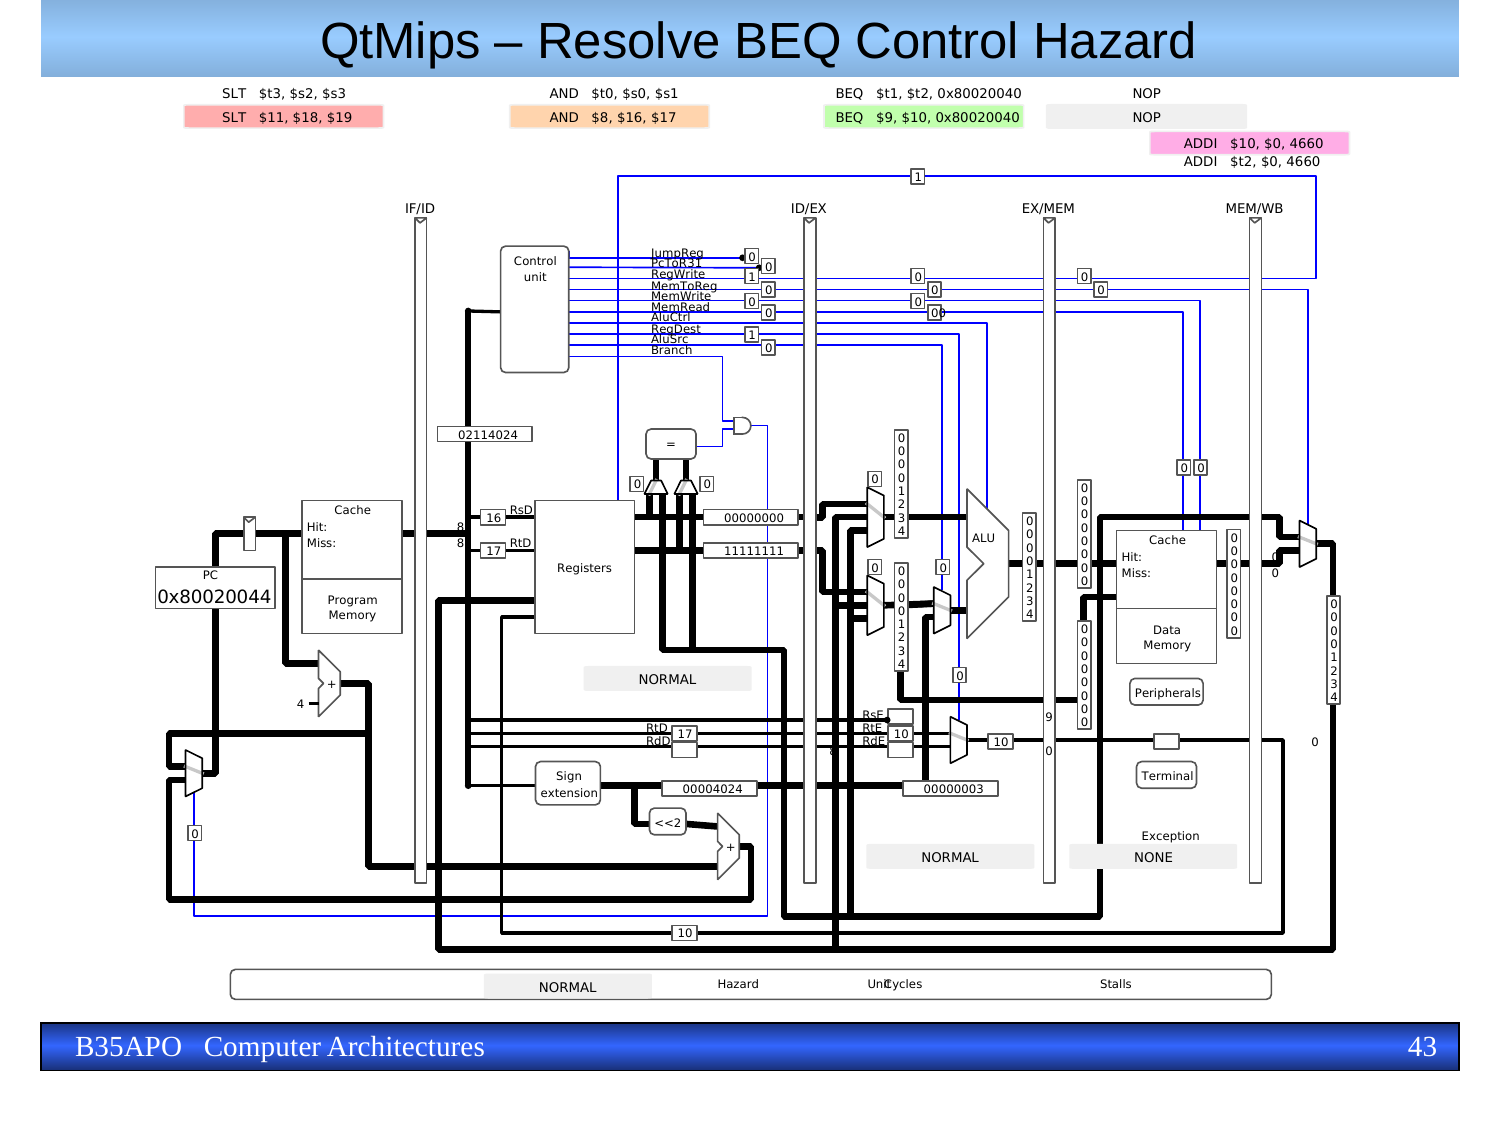

# QtMips – Resolve BEQ Control Hazard
SLT $t3, $s2, $s3
AND $t0, $s0, $s1
BEQ $t1, $t2, 0x80020040
NOP
SLT $11, $18, $19
AND $8, $16, $17
BEQ $9, $10, 0x80020040
NOP
ADDI $10, $0, 4660
ADDI $t2, $0, 4660
1
IF/ID
ID/EX
EX/MEM
MEM/WB
JumpReg
0
Control
PcToR31
0
RegWrite
1
0
0
unit
MemToReg
0
0
0
MemWrite
0
0
MemRead
0
00
AluCtrl
RegDest
1
AluSrc
0
Branch
02114024
0
=
0
0
0
0
0
0
0
0
0
1
0
2
Cache
RsD
0
16
00000000
3
0
Hit:	8
0
4
0
0
ALU
Cache
0
Miss:	8
RtD
0
17
11111111
0
0
Hit:	0
0
0
Registers
0
0
0
0
Miss:	0
1
PC
0
0
0
2
0
0x80020044
0
Program
3
0
0
0
4
Memory
0
0
1
0
Data
0
0
2
0
0
Memory
3
0
1
4
0
2
0
NORMAL
0
+
3
Peripherals
0
4
4
0
RsE
	9
0
RtD
RtE
17
10
RdD
RdE
10
	0
	8
	0
Sign
Terminal
00004024
00000003
extension
<<2
0
Exception
+
NORMAL
NONE
10
Hazard	Unit
Cycles
Stalls
NORMAL
B35APO Computer Architectures
43